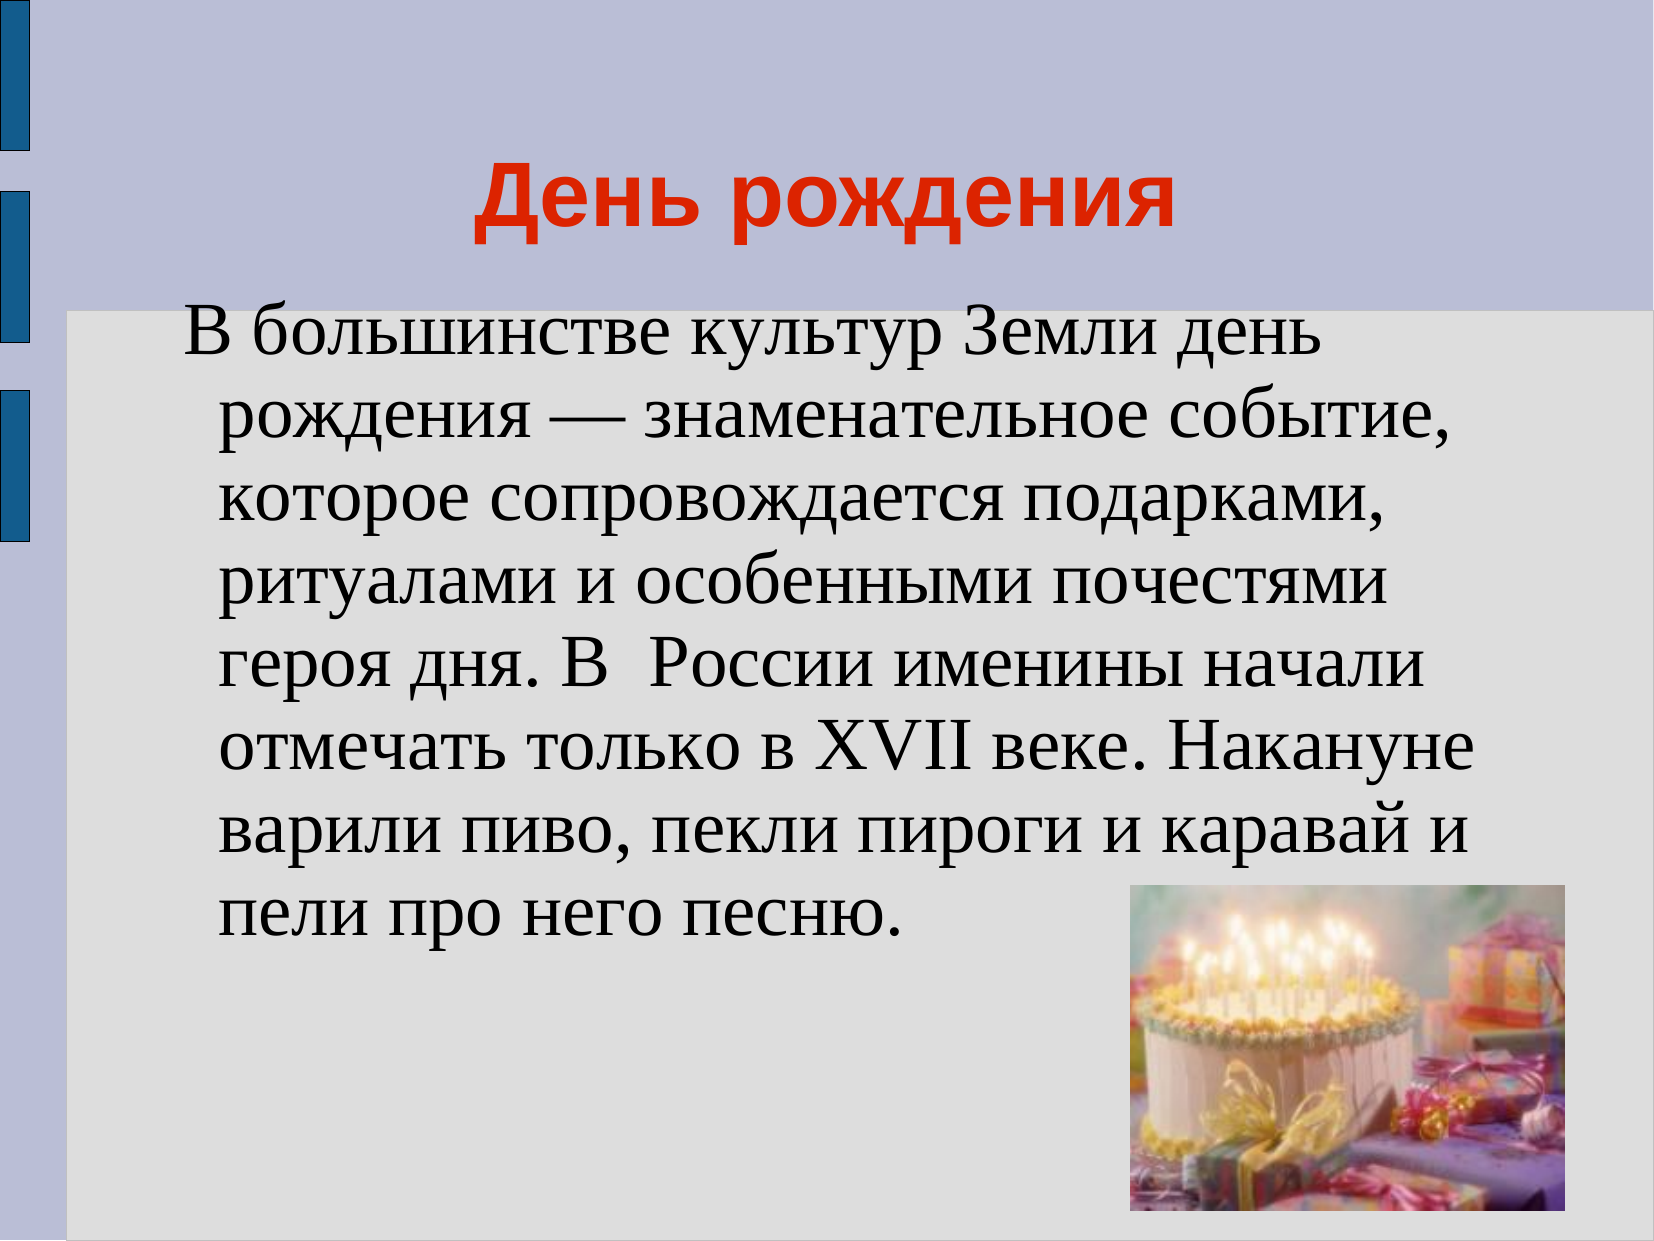

# День рождения
В большинстве культур Земли день рождения — знаменательное событие, которое сопровождается подарками, ритуалами и особенными почестями героя дня. В России именины начали отмечать только в XVII веке. Накануне варили пиво, пекли пироги и каравай и пели про него песню.